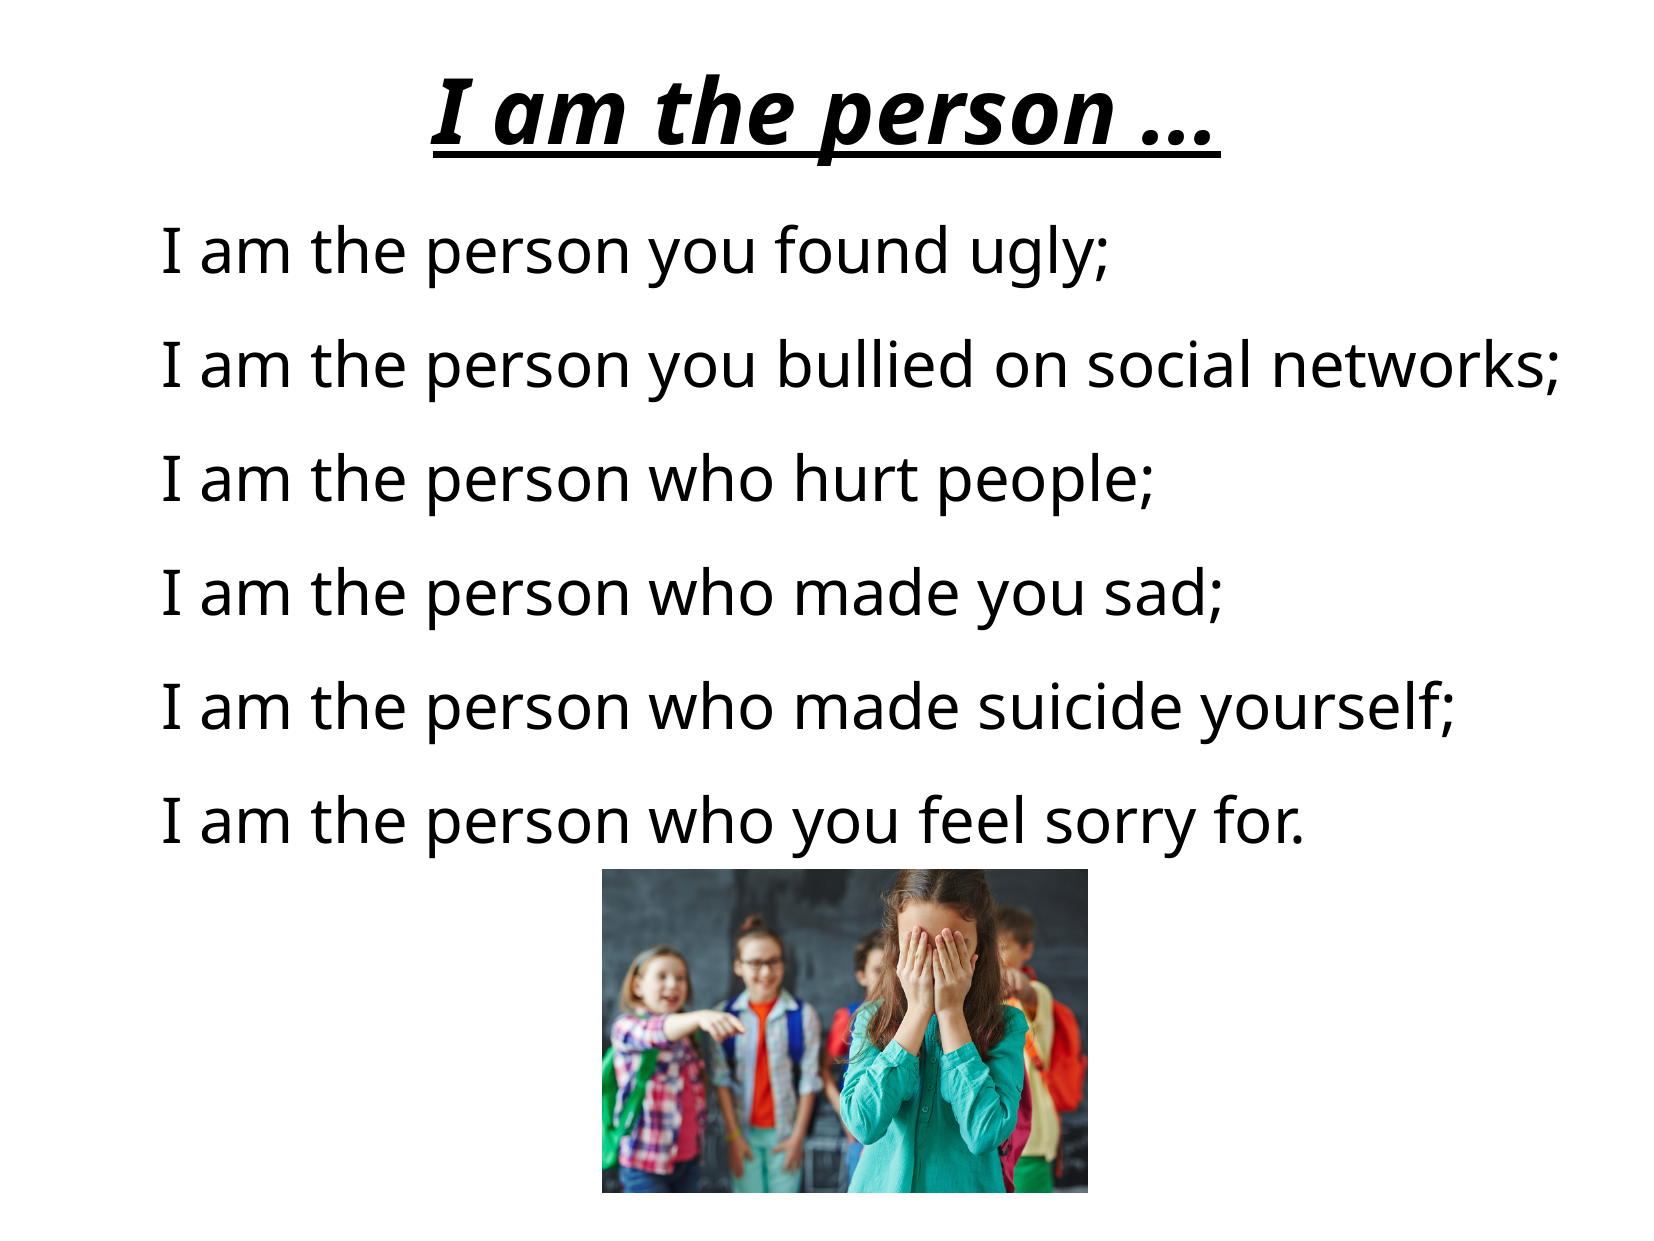

# I am the person ...
I am the person you found ugly;
I am the person you bullied on social networks;
I am the person who hurt people;
I am the person who made you sad;
I am the person who made suicide yourself;
I am the person who you feel sorry for.